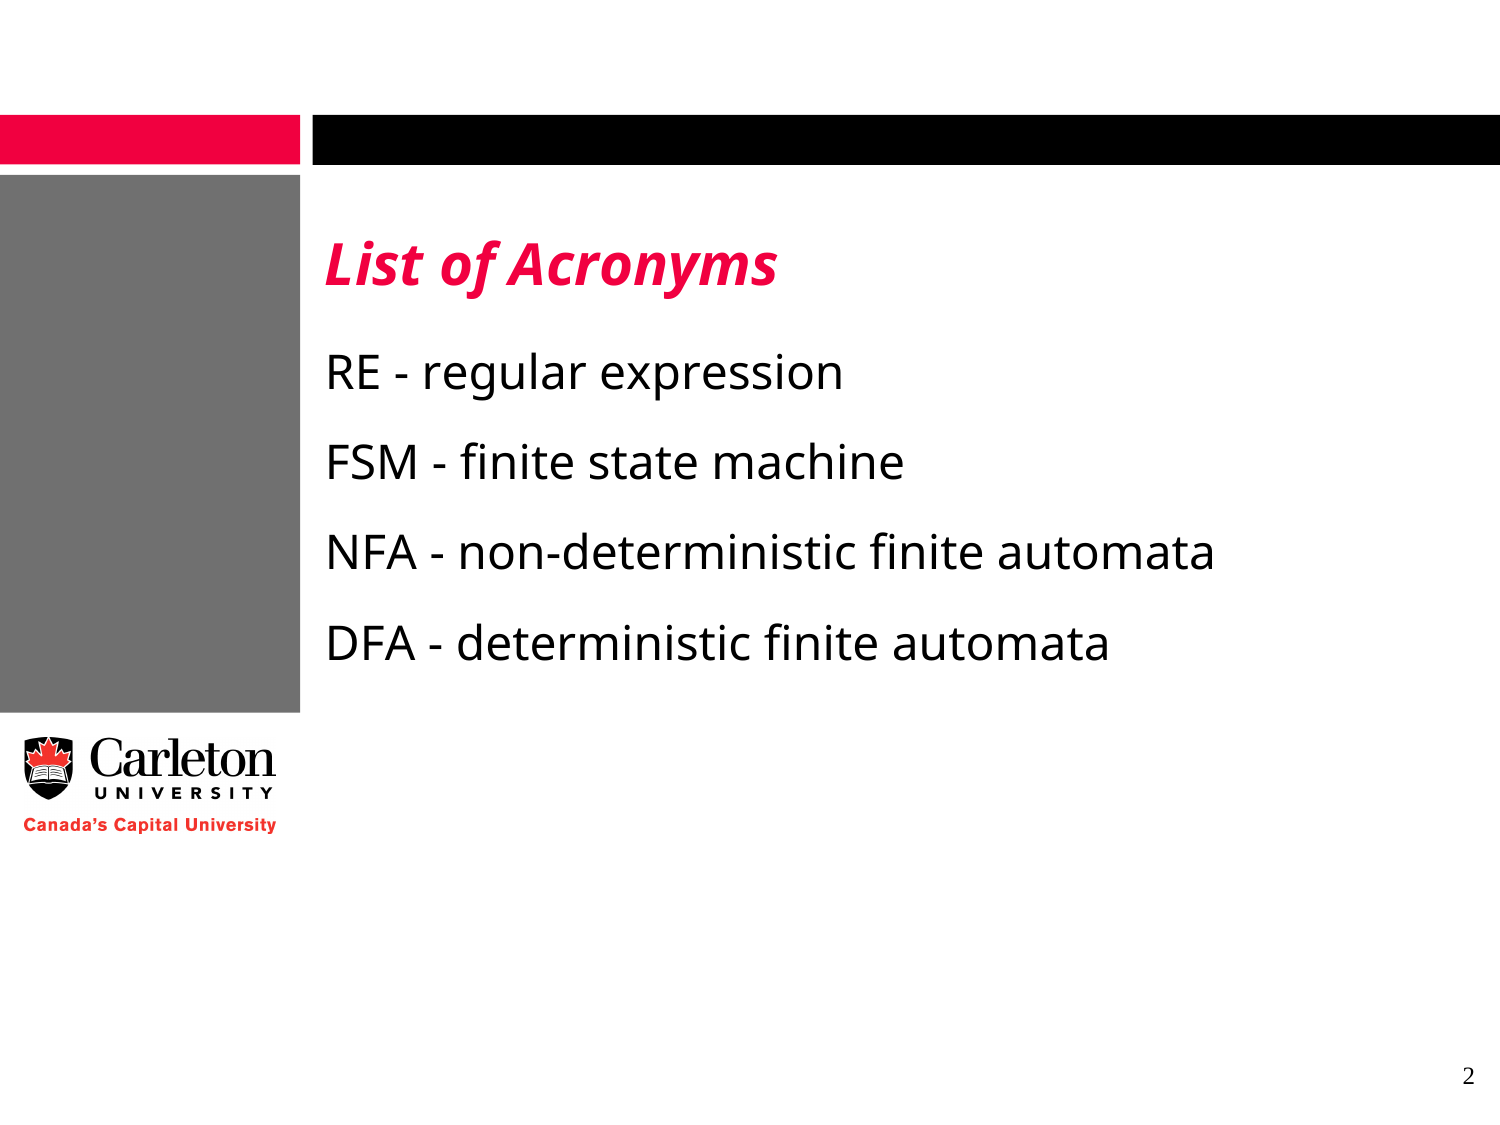

# List of Acronyms
RE - regular expression
FSM - finite state machine
NFA - non-deterministic finite automata
DFA - deterministic finite automata
2